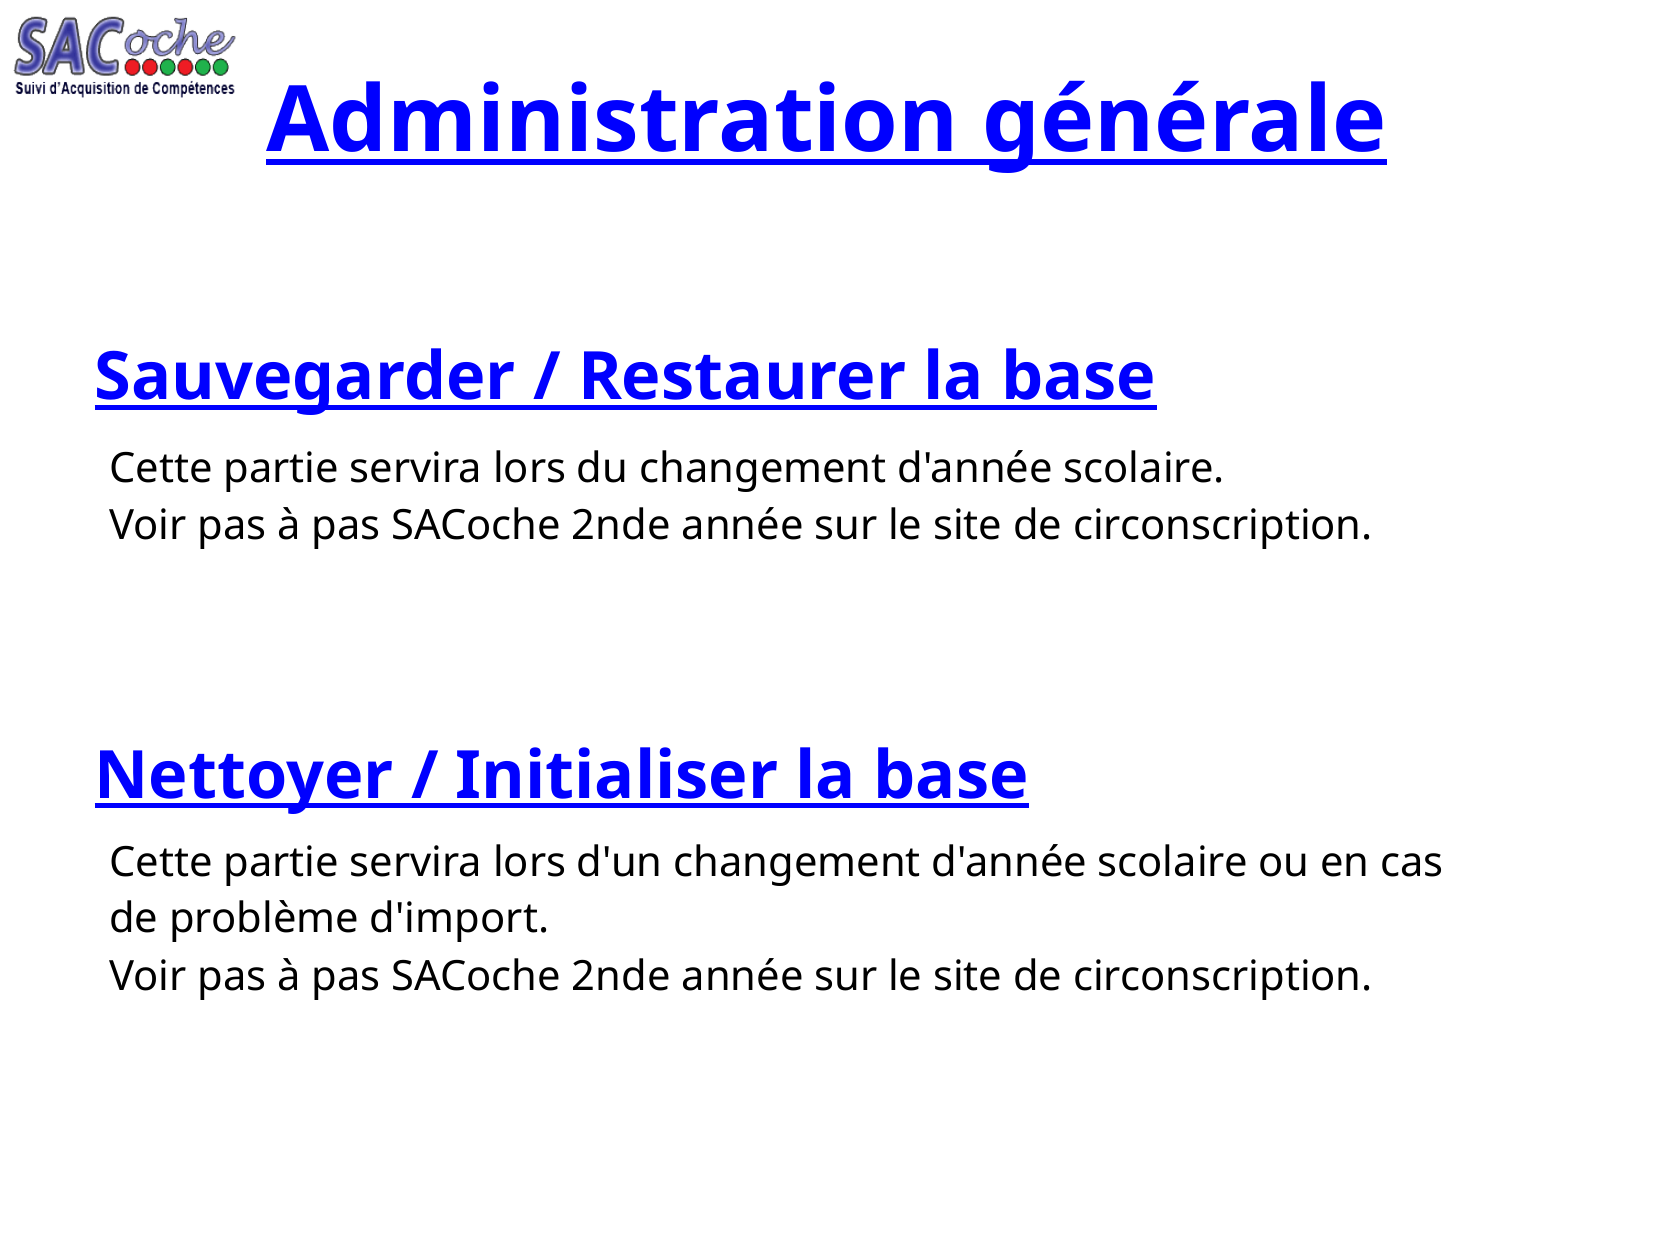

# Administration générale
Sauvegarder / Restaurer la base
Cette partie servira lors du changement d'année scolaire.
Voir pas à pas SACoche 2nde année sur le site de circonscription.
Nettoyer / Initialiser la base
Cette partie servira lors d'un changement d'année scolaire ou en cas de problème d'import.
Voir pas à pas SACoche 2nde année sur le site de circonscription.